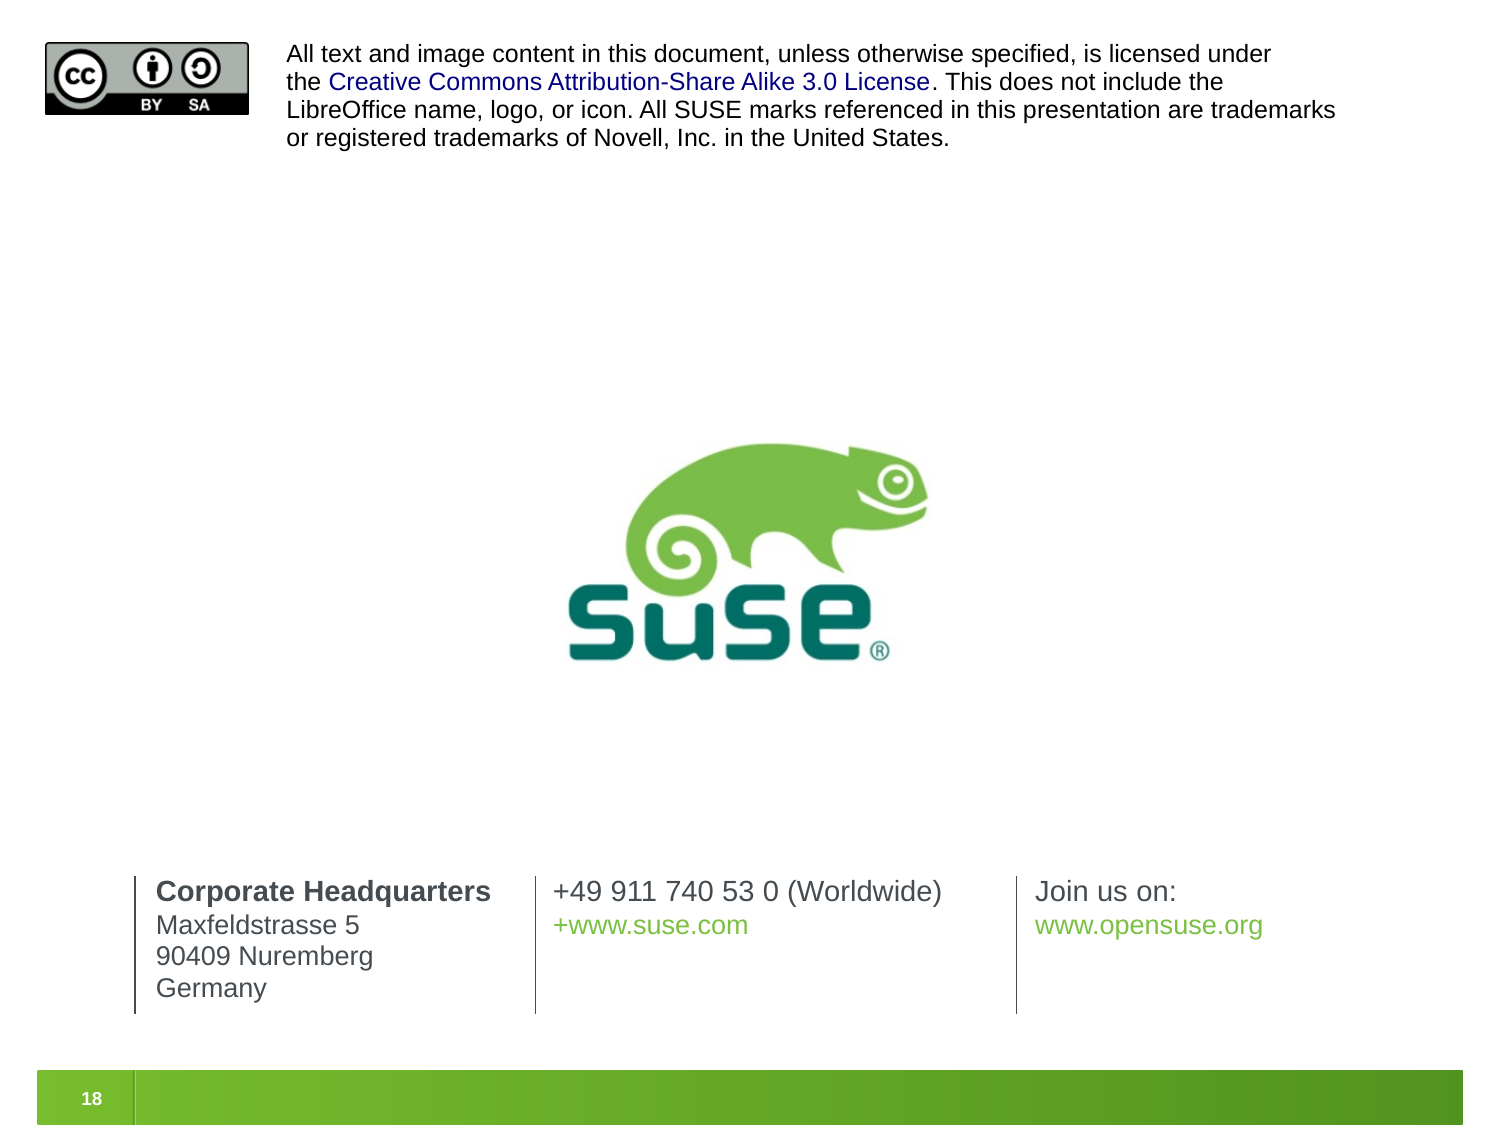

All text and image content in this document, unless otherwise specified, is licensed under
the Creative Commons Attribution-Share Alike 3.0 License. This does not include the
LibreOffice name, logo, or icon. All SUSE marks referenced in this presentation are trademarks
or registered trademarks of Novell, Inc. in the United States.